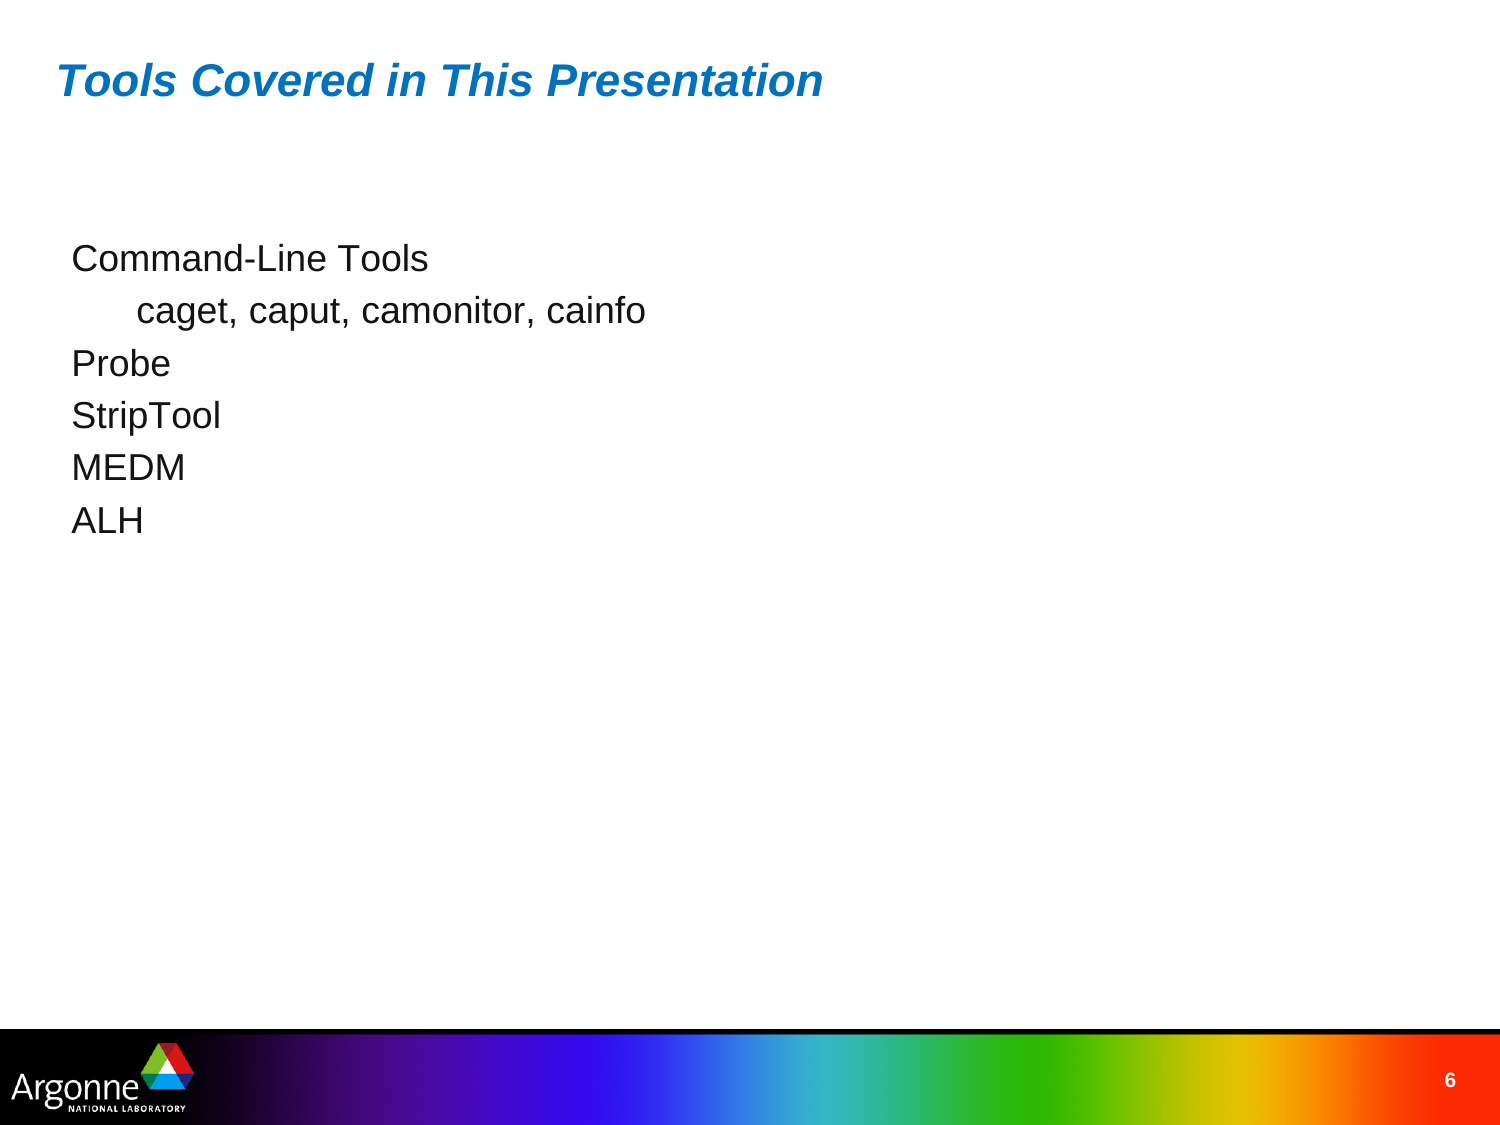

# Tools Covered in This Presentation
Command-Line Tools
caget, caput, camonitor, cainfo
Probe
StripTool
MEDM
ALH
6